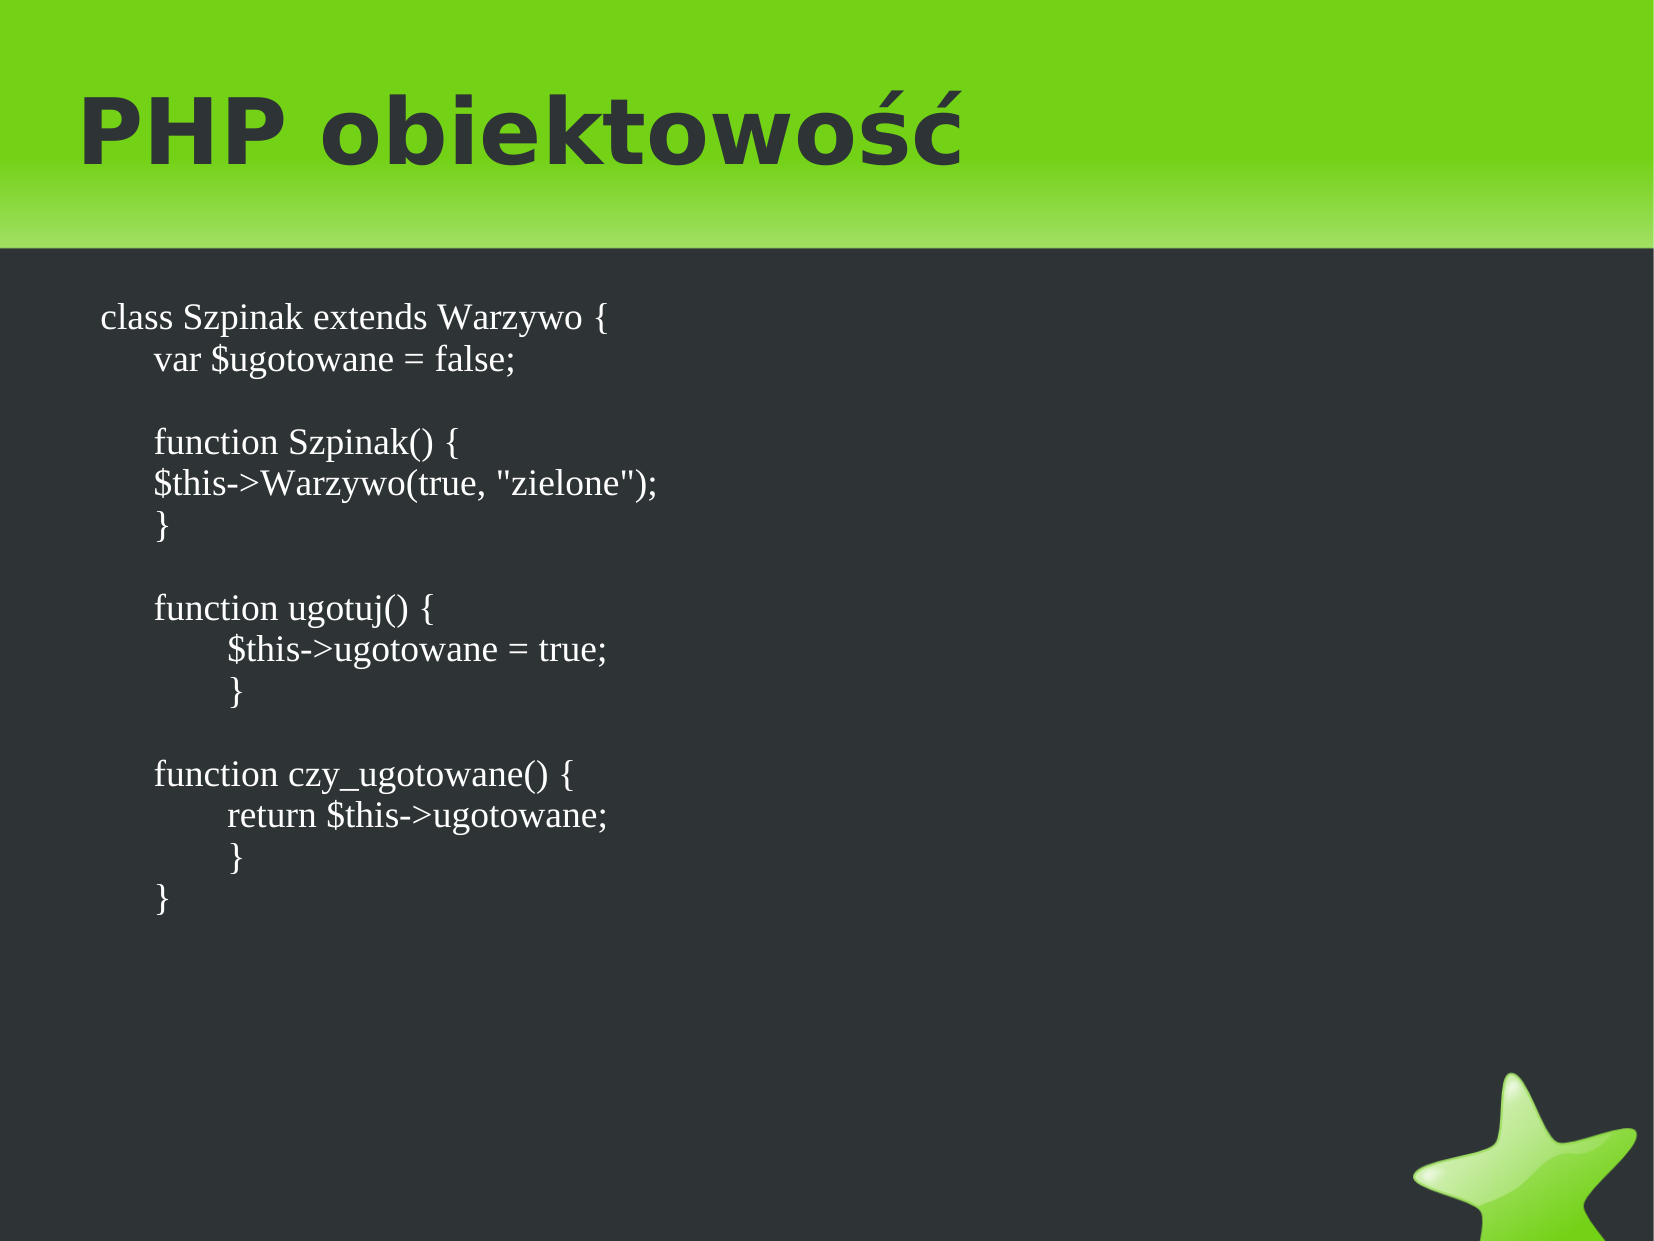

# PHP obiektowość
class Szpinak extends Warzywo {
var $ugotowane = false;
function Szpinak() {
$this->Warzywo(true, "zielone");
}
function ugotuj() {
	$this->ugotowane = true;
	}
function czy_ugotowane() {
	return $this->ugotowane;
	}
}